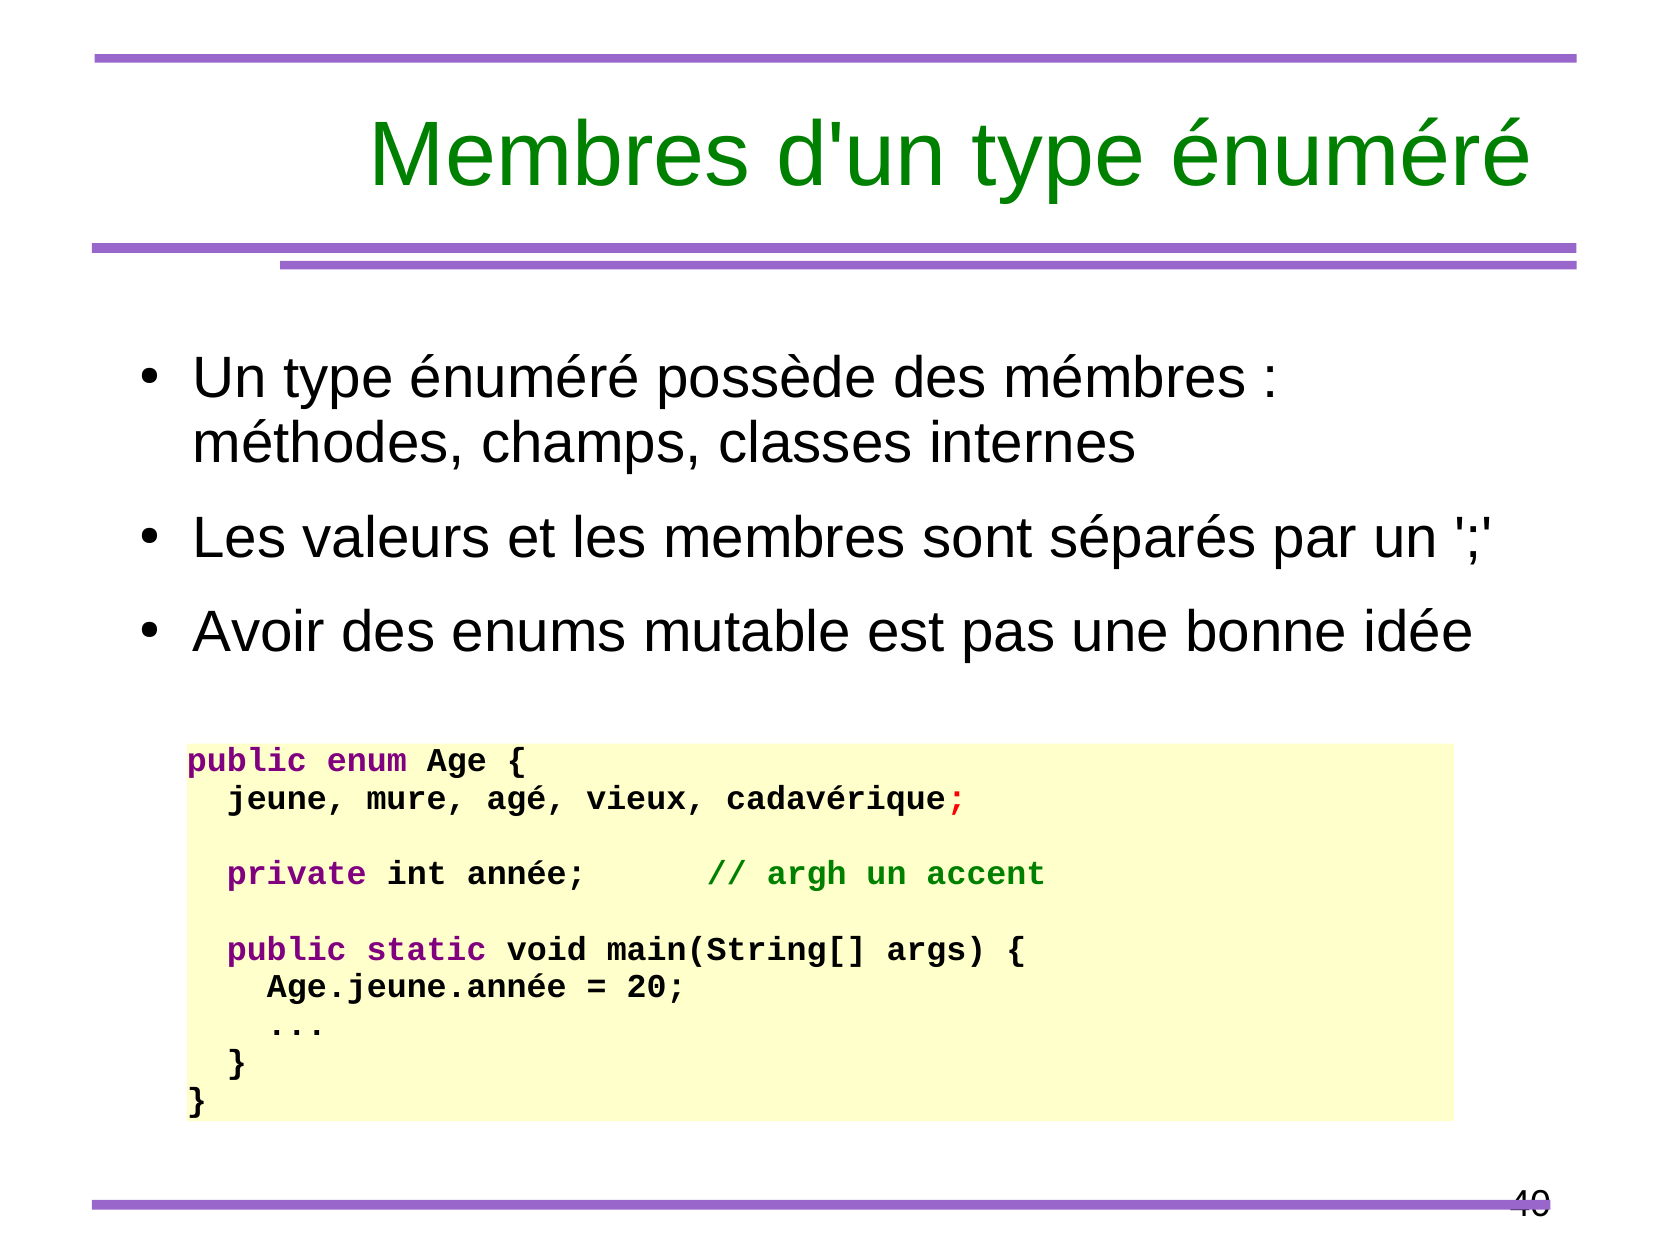

# Membres d'un type énuméré
Un type énuméré possède des mémbres :
méthodes, champs, classes internes
Les valeurs et les membres sont séparés par un ';'
Avoir des enums mutable est pas une bonne idée
public enum Age {
 jeune, mure, agé, vieux, cadavérique;
 private int année; // argh un accent
 public static void main(String[] args) {
 Age.jeune.année = 20;
 ...
 }
}